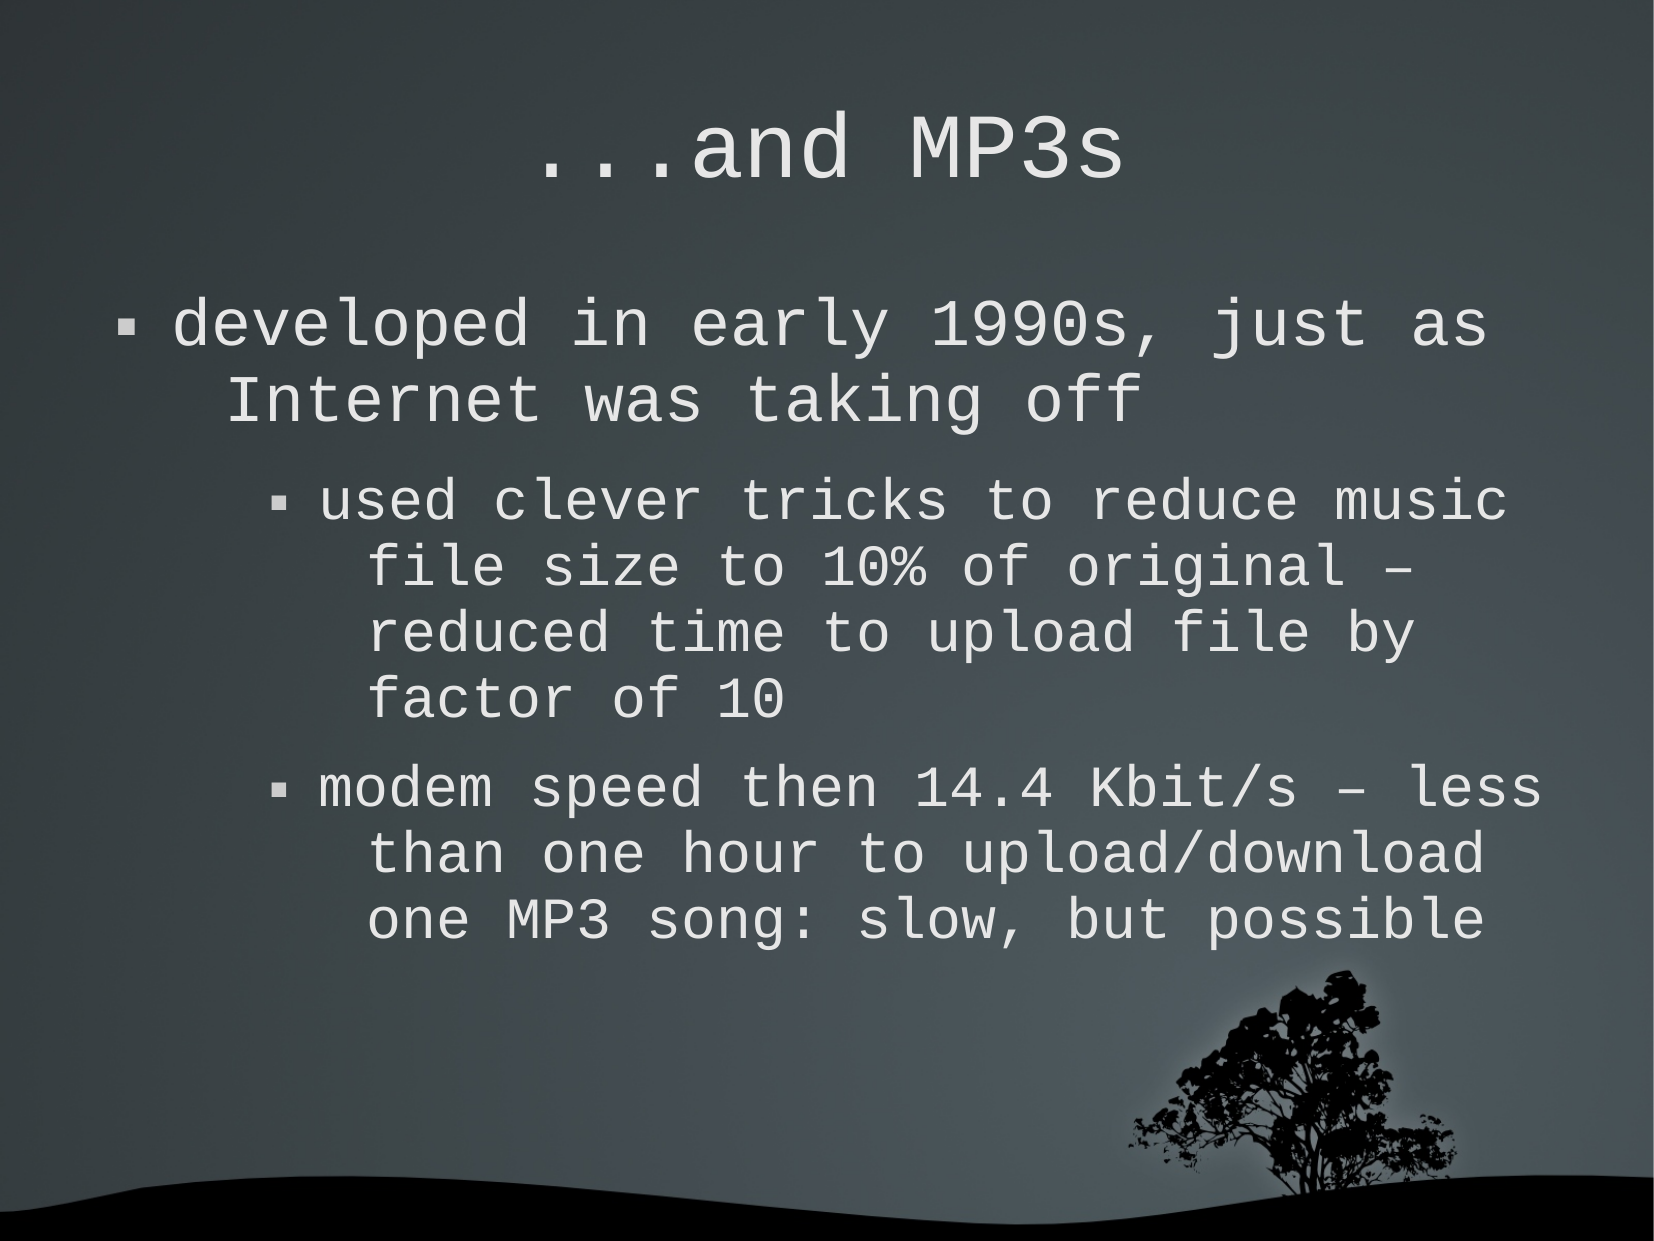

# ...and MP3s
developed in early 1990s, just as Internet was taking off
used clever tricks to reduce music file size to 10% of original – reduced time to upload file by factor of 10
modem speed then 14.4 Kbit/s – less than one hour to upload/download one MP3 song: slow, but possible